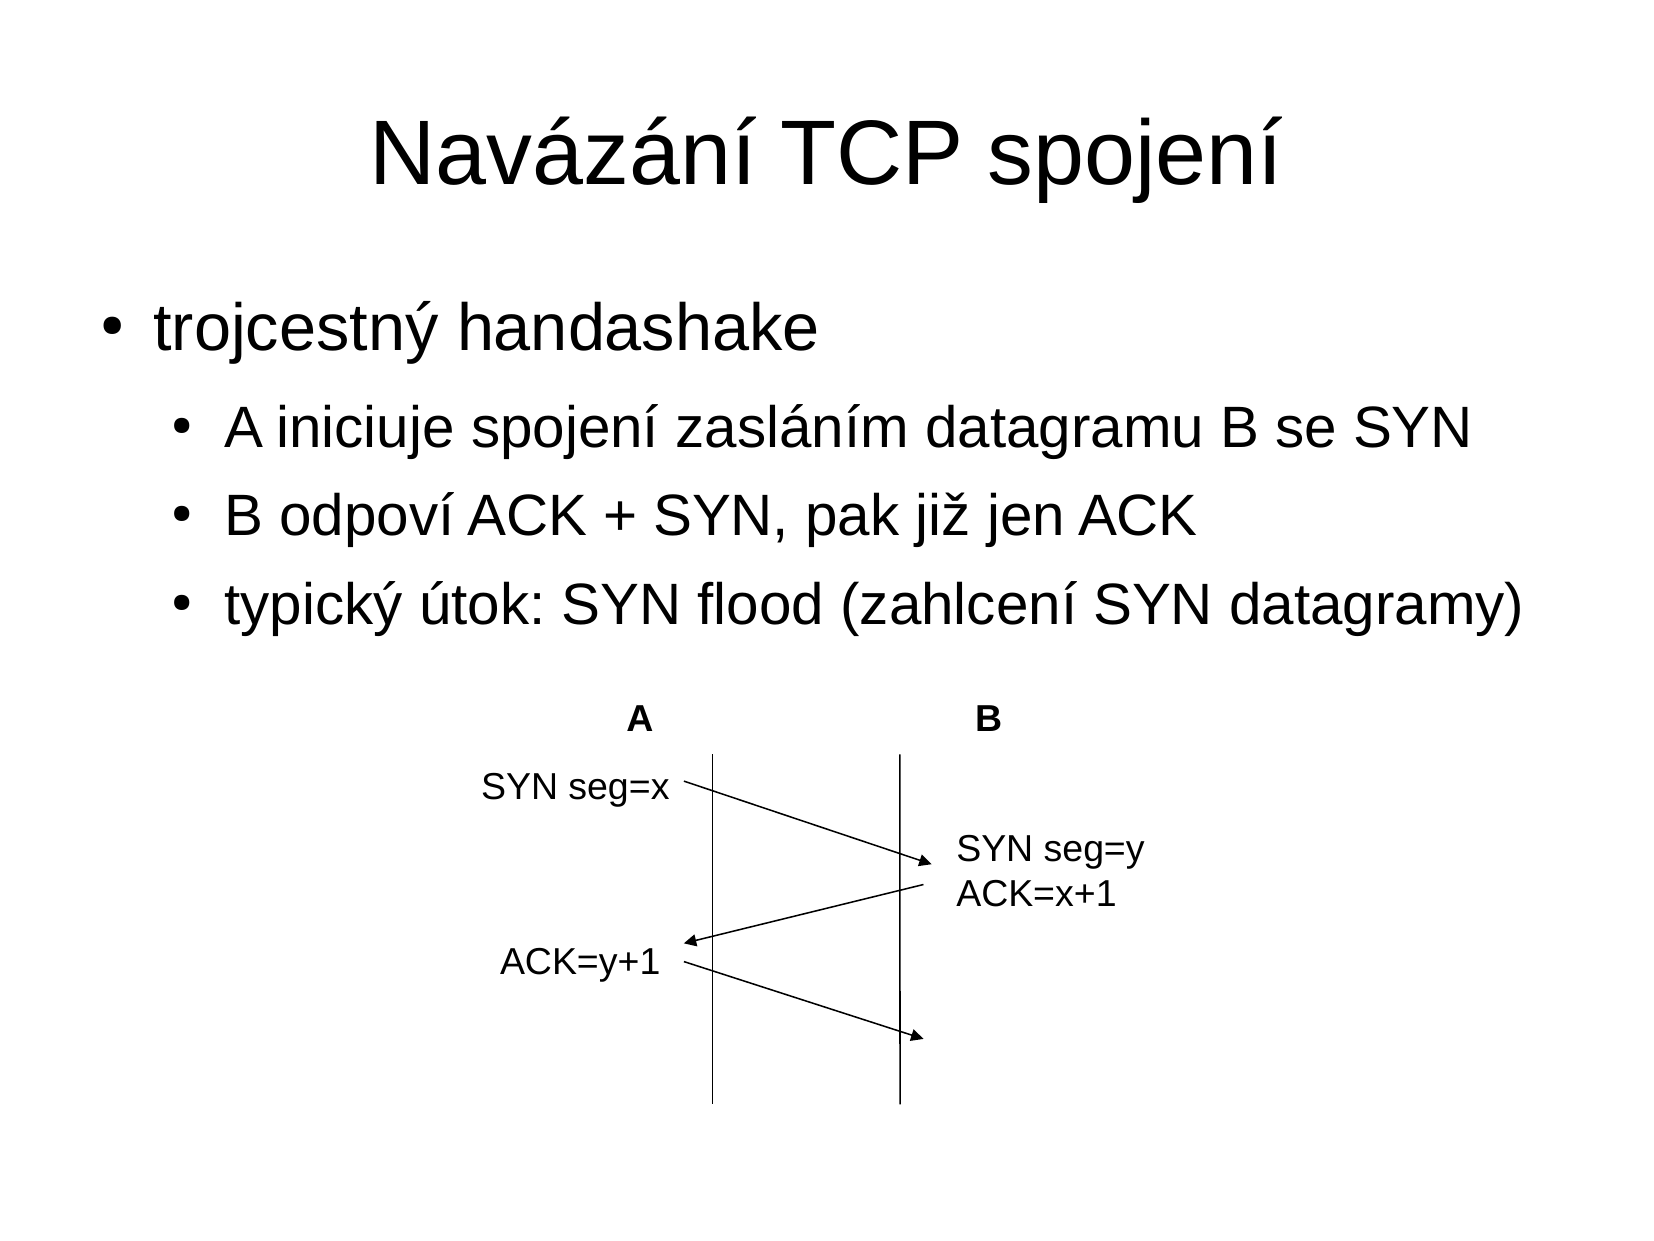

# Navázání TCP spojení
trojcestný handashake
A iniciuje spojení zasláním datagramu B se SYN
B odpoví ACK + SYN, pak již jen ACK
typický útok: SYN flood (zahlcení SYN datagramy)
A
B
SYN seg=x
SYN seg=y
ACK=x+1
ACK=y+1